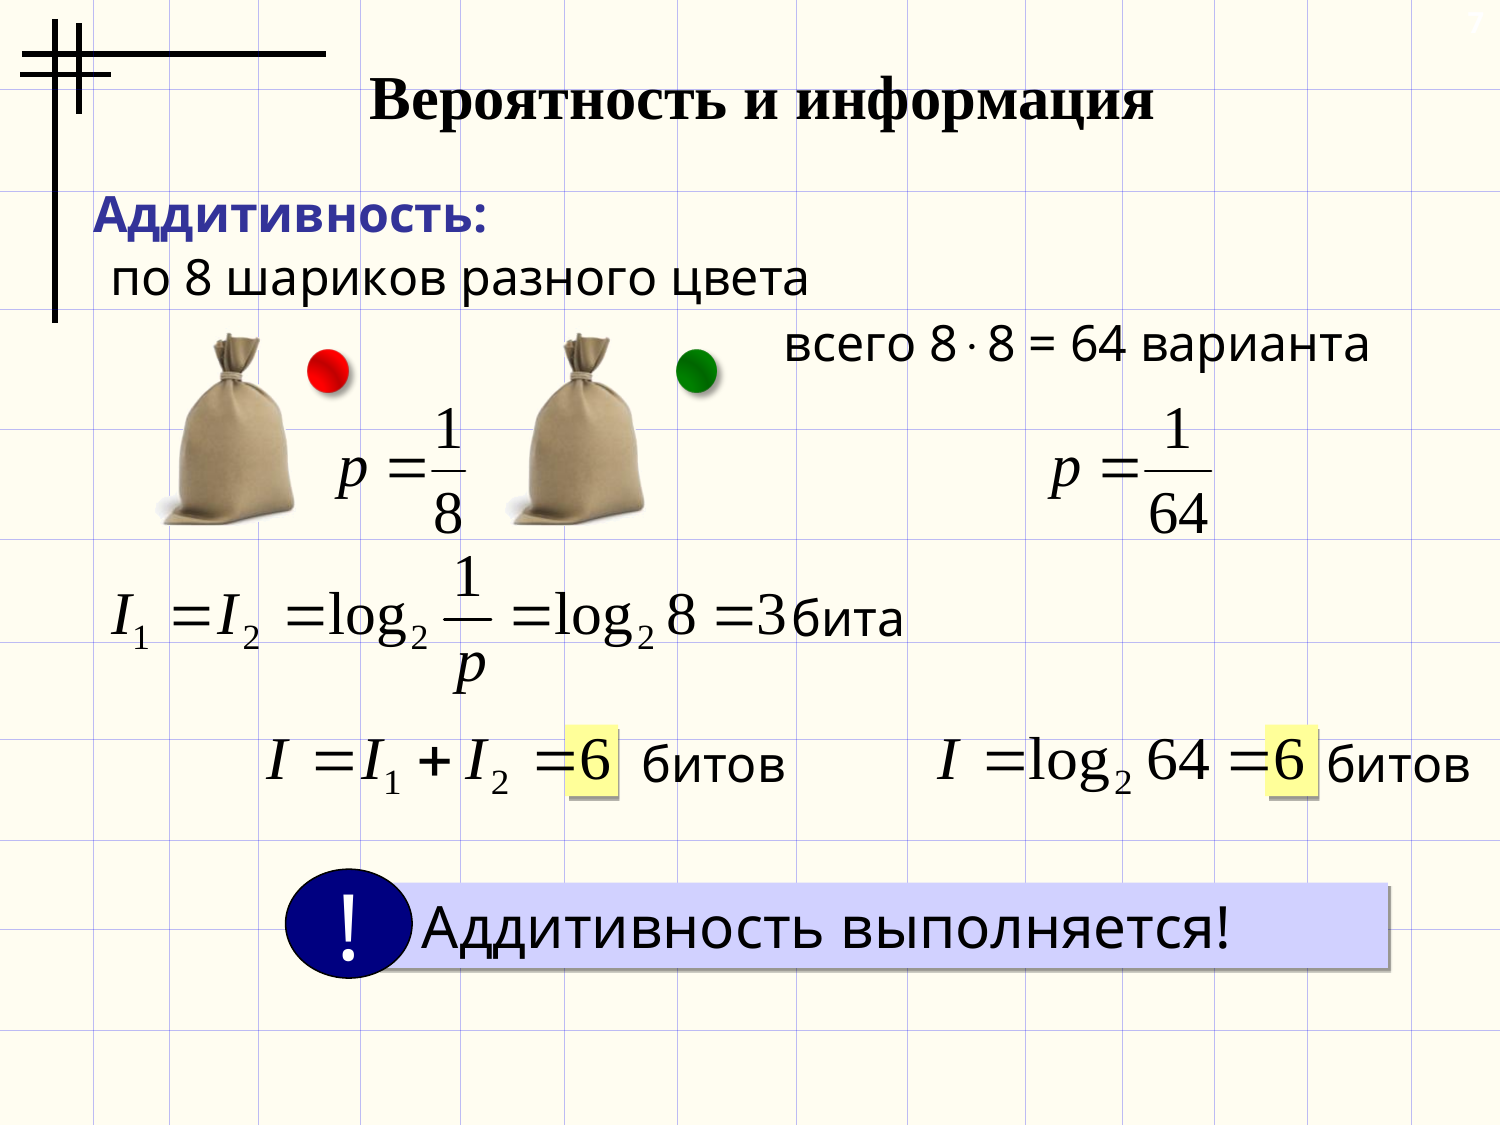

# Вероятность и информация
Аддитивность:
по 8 шариков разного цвета
всего 88 = 64 варианта
бита
битов
битов
!
 Аддитивность выполняется!